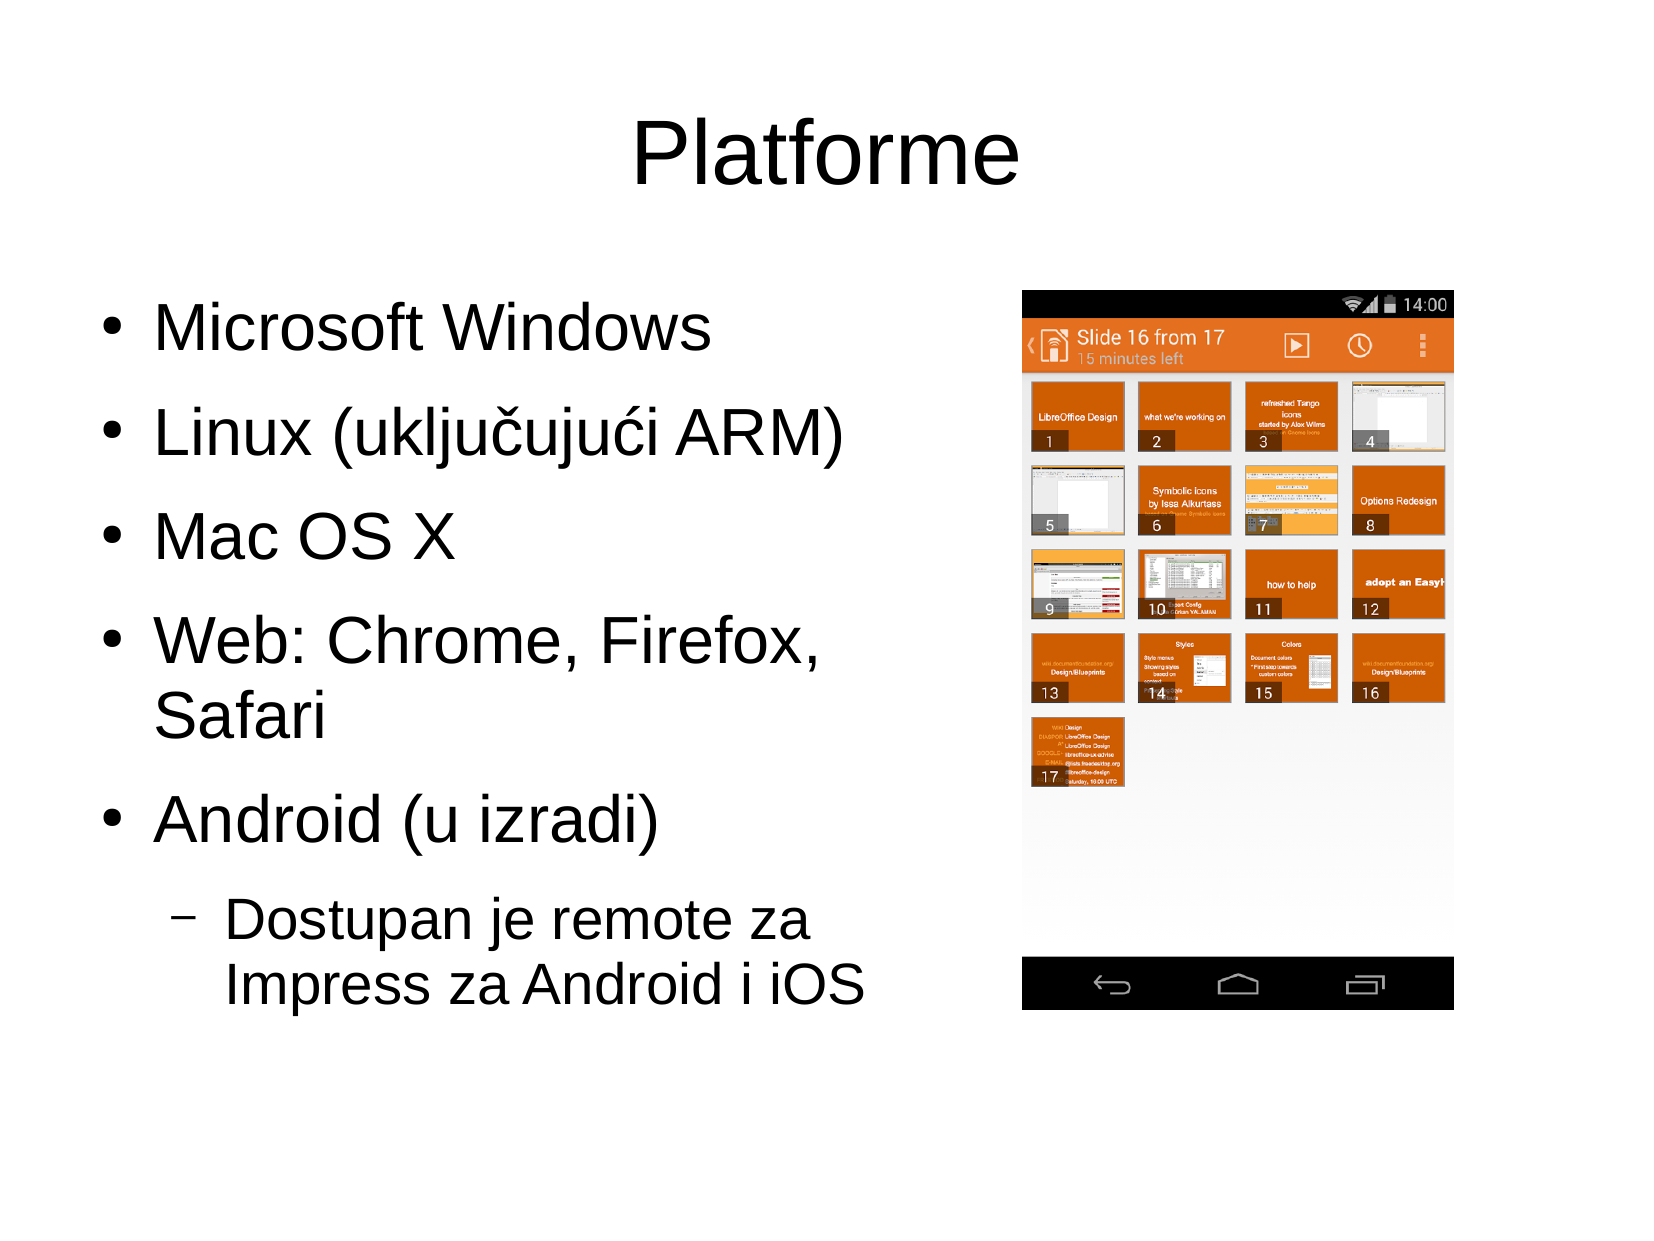

# Platforme
Microsoft Windows
Linux (uključujući ARM)
Mac OS X
Web: Chrome, Firefox, Safari
Android (u izradi)
Dostupan je remote za Impress za Android i iOS